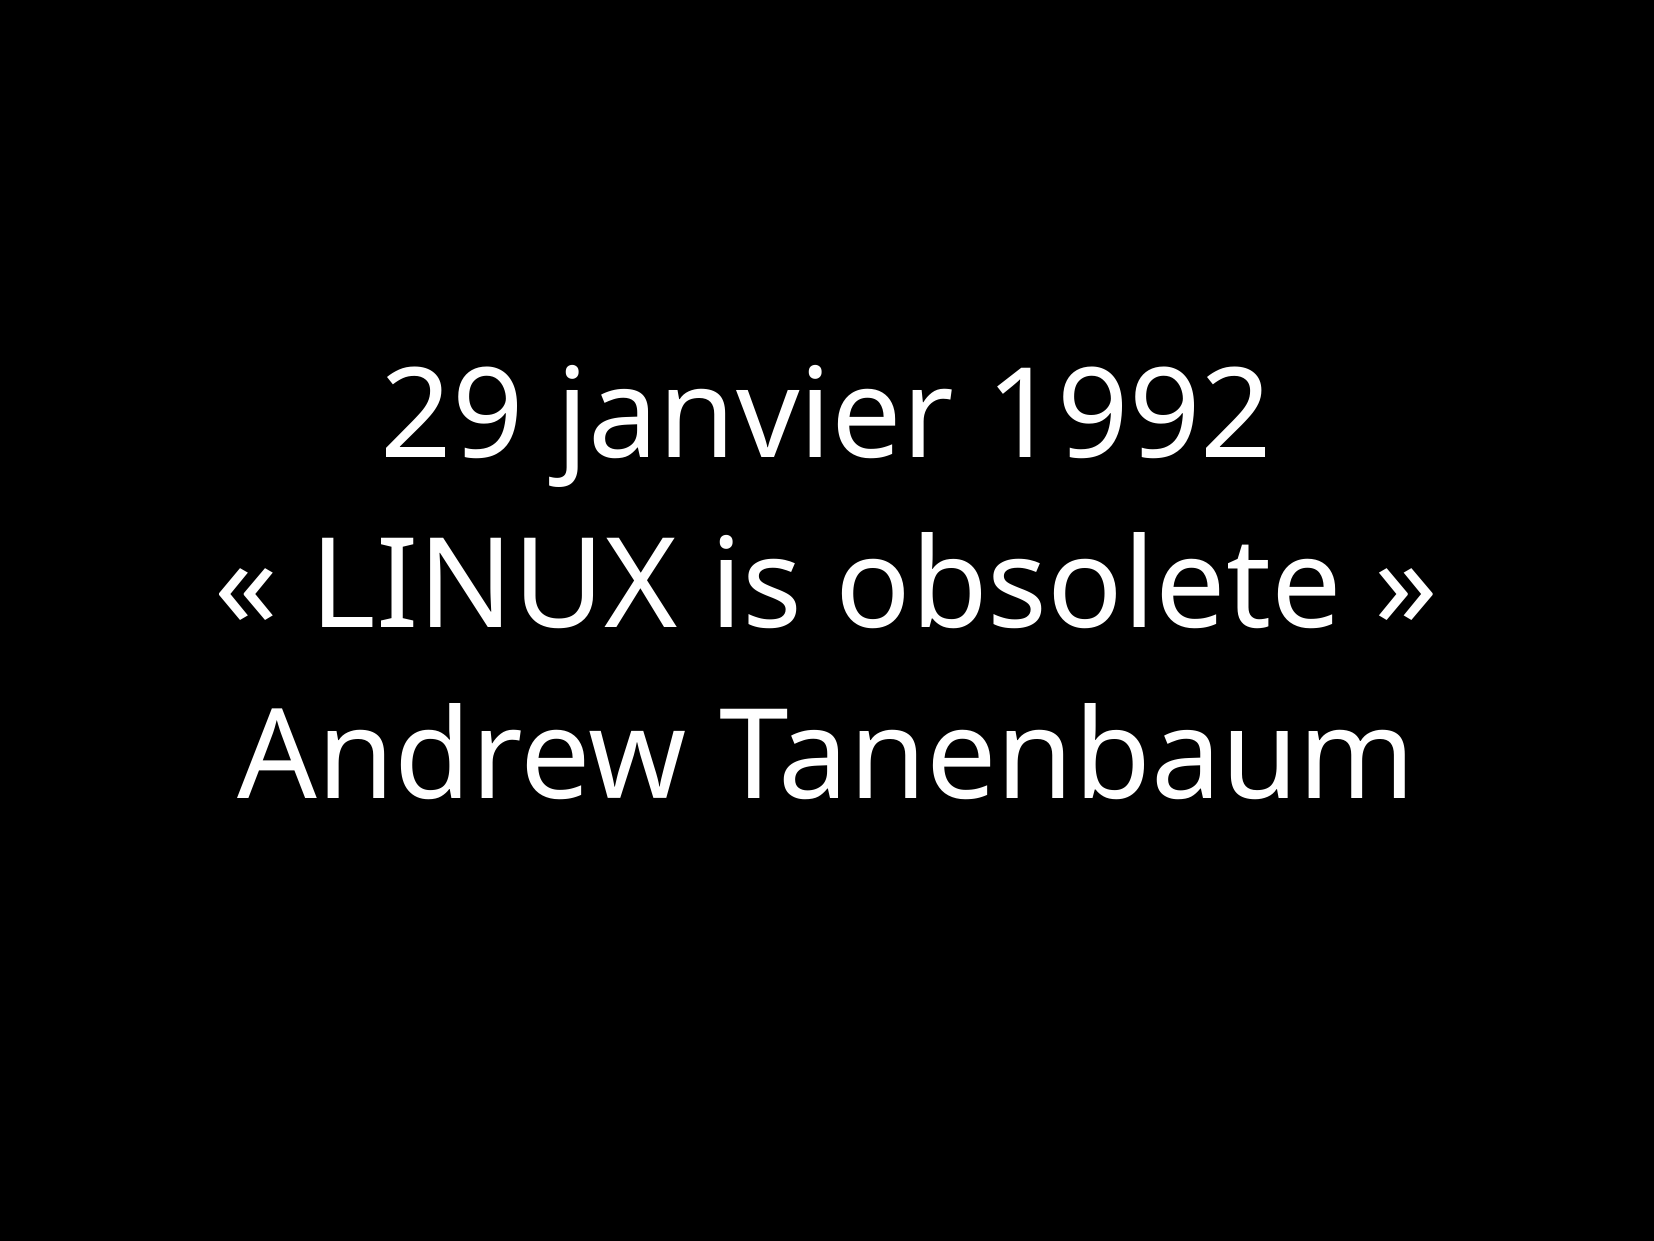

# 29 janvier 1992
« LINUX is obsolete »
Andrew Tanenbaum